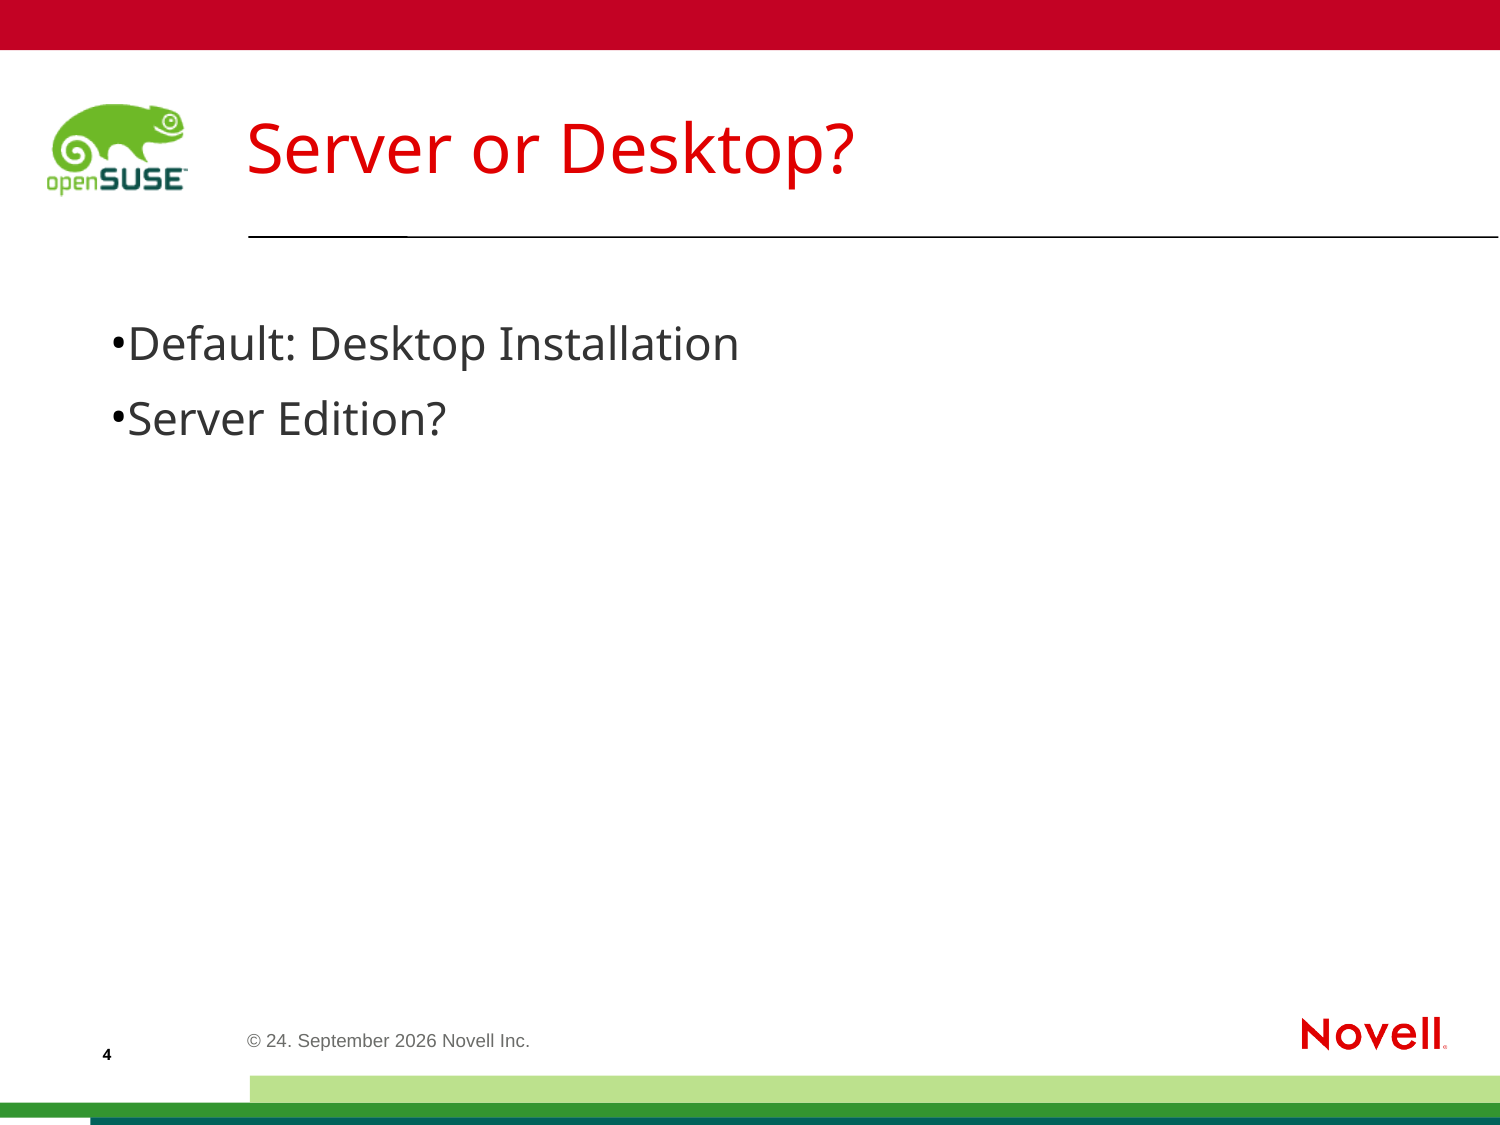

# Server or Desktop?
Default: Desktop Installation
Server Edition?